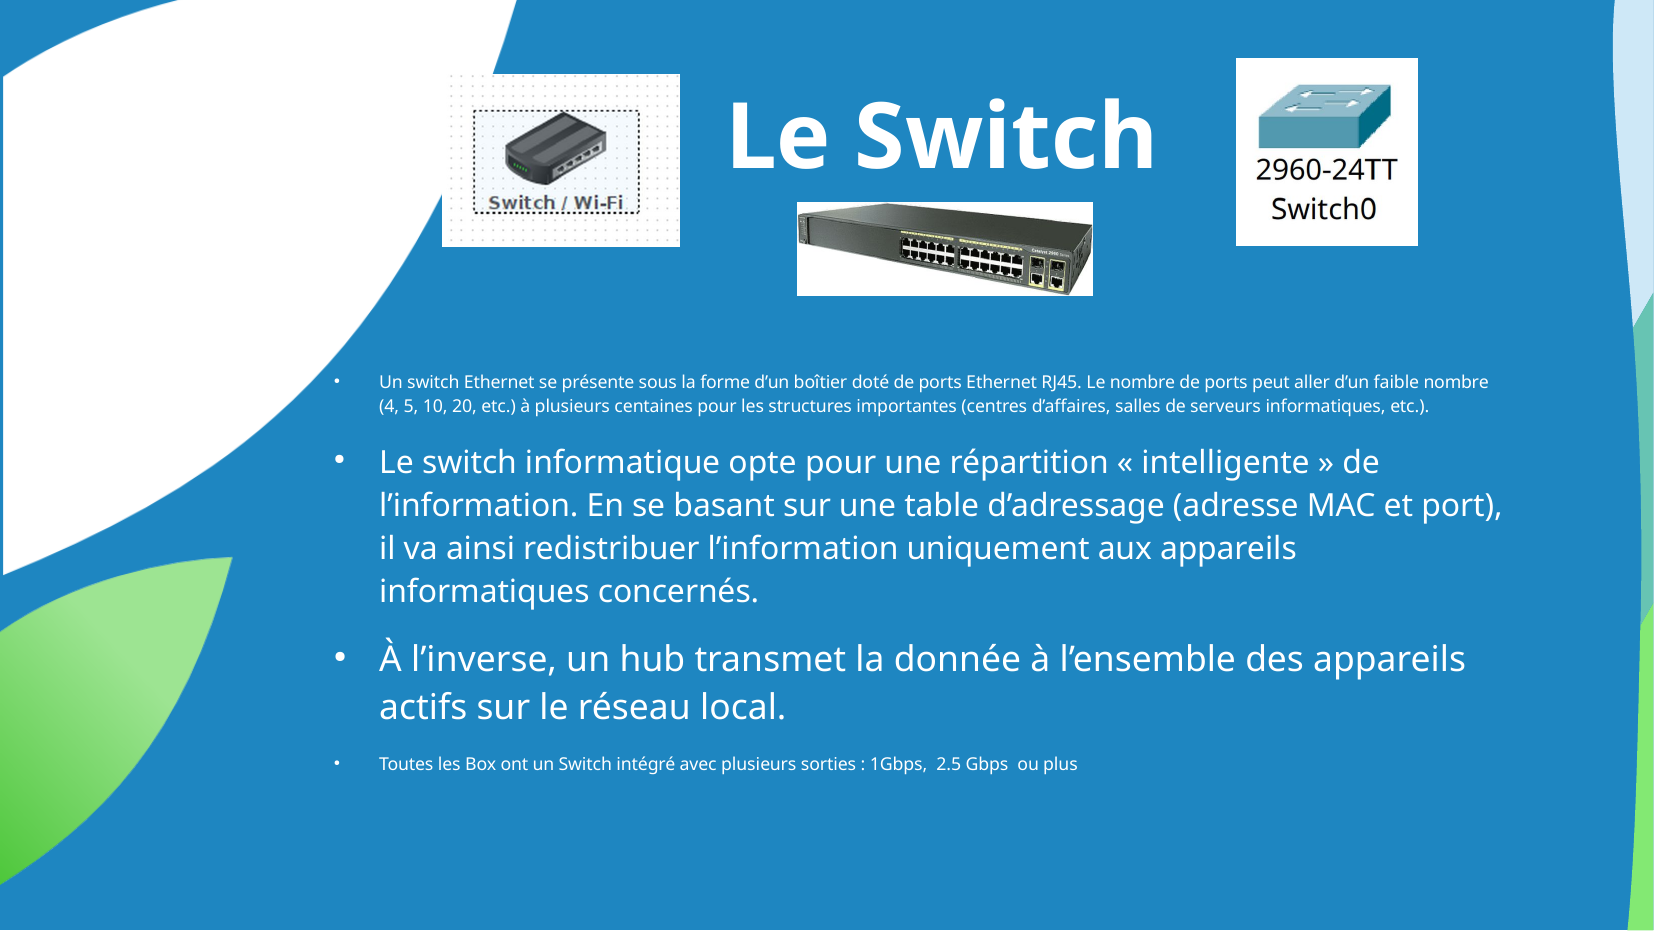

# Le Switch
Un switch Ethernet se présente sous la forme d’un boîtier doté de ports Ethernet RJ45. Le nombre de ports peut aller d’un faible nombre (4, 5, 10, 20, etc.) à plusieurs centaines pour les structures importantes (centres d’affaires, salles de serveurs informatiques, etc.).
Le switch informatique opte pour une répartition « intelligente » de l’information. En se basant sur une table d’adressage (adresse MAC et port), il va ainsi redistribuer l’information uniquement aux appareils informatiques concernés.
À l’inverse, un hub transmet la donnée à l’ensemble des appareils actifs sur le réseau local.
Toutes les Box ont un Switch intégré avec plusieurs sorties : 1Gbps, 2.5 Gbps ou plus